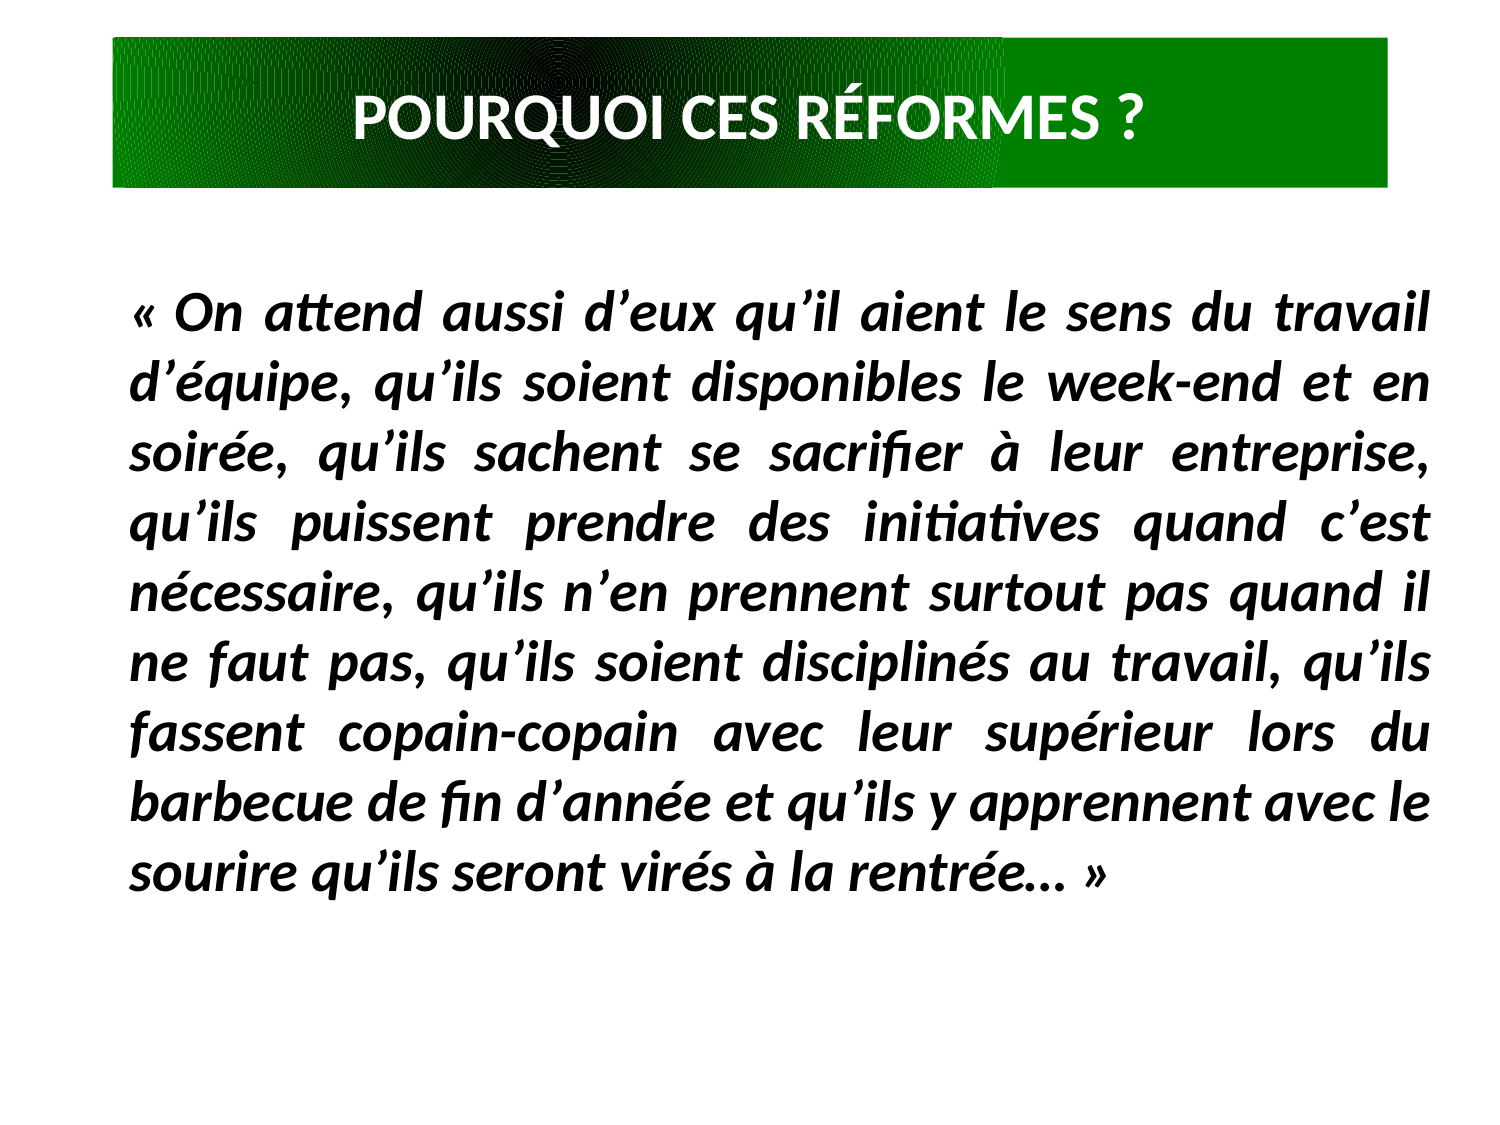

POURQUOI CES RÉFORMES ?
# « On attend aussi d’eux qu’il aient le sens du travail d’équipe, qu’ils soient disponibles le week-end et en soirée, qu’ils sachent se sacrifier à leur entreprise, qu’ils puissent prendre des initiatives quand c’est nécessaire, qu’ils n’en prennent surtout pas quand il ne faut pas, qu’ils soient disciplinés au travail, qu’ils fassent copain-copain avec leur supérieur lors du barbecue de fin d’année et qu’ils y apprennent avec le sourire qu’ils seront virés à la rentrée… »